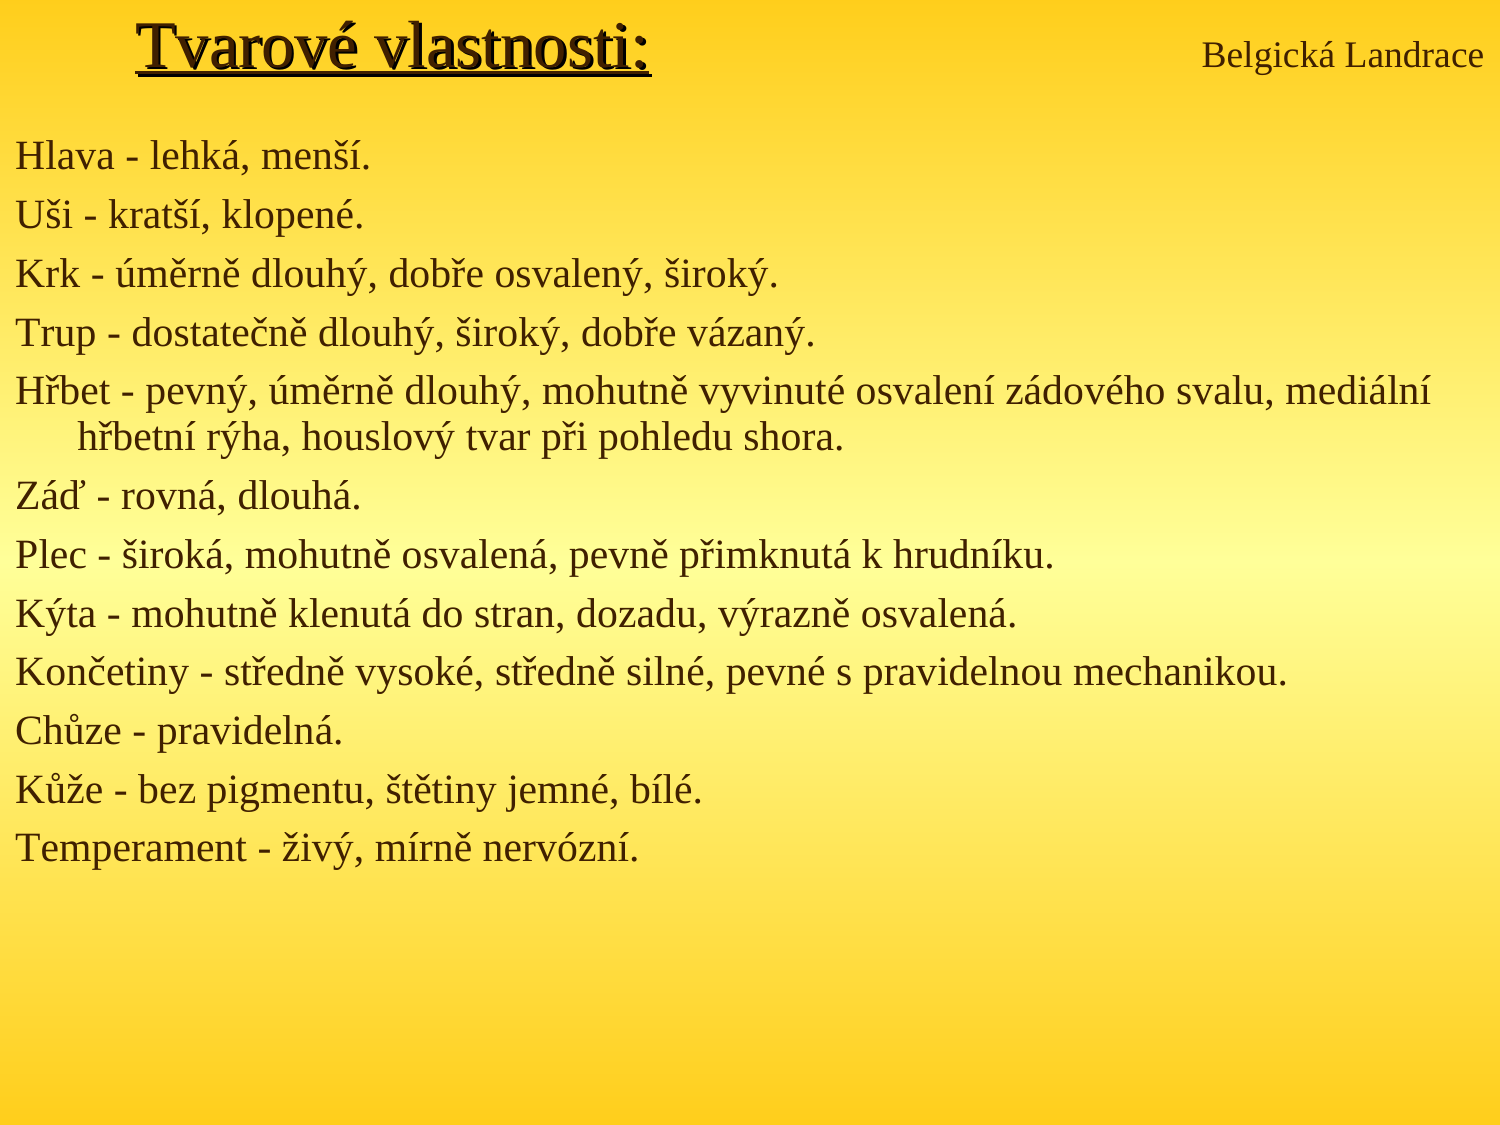

Tvarové vlastnosti:				 Belgická Landrace
# Hlava - lehká, menší.
Uši - kratší, klopené.
Krk - úměrně dlouhý, dobře osvalený, široký.
Trup - dostatečně dlouhý, široký, dobře vázaný.
Hřbet - pevný, úměrně dlouhý, mohutně vyvinuté osvalení zádového svalu, mediální hřbetní rýha, houslový tvar při pohledu shora.
Záď - rovná, dlouhá.
Plec - široká, mohutně osvalená, pevně přimknutá k hrudníku.
Kýta - mohutně klenutá do stran, dozadu, výrazně osvalená.
Končetiny - středně vysoké, středně silné, pevné s pravidelnou mechanikou.
Chůze - pravidelná.
Kůže - bez pigmentu, štětiny jemné, bílé.
Temperament - živý, mírně nervózní.